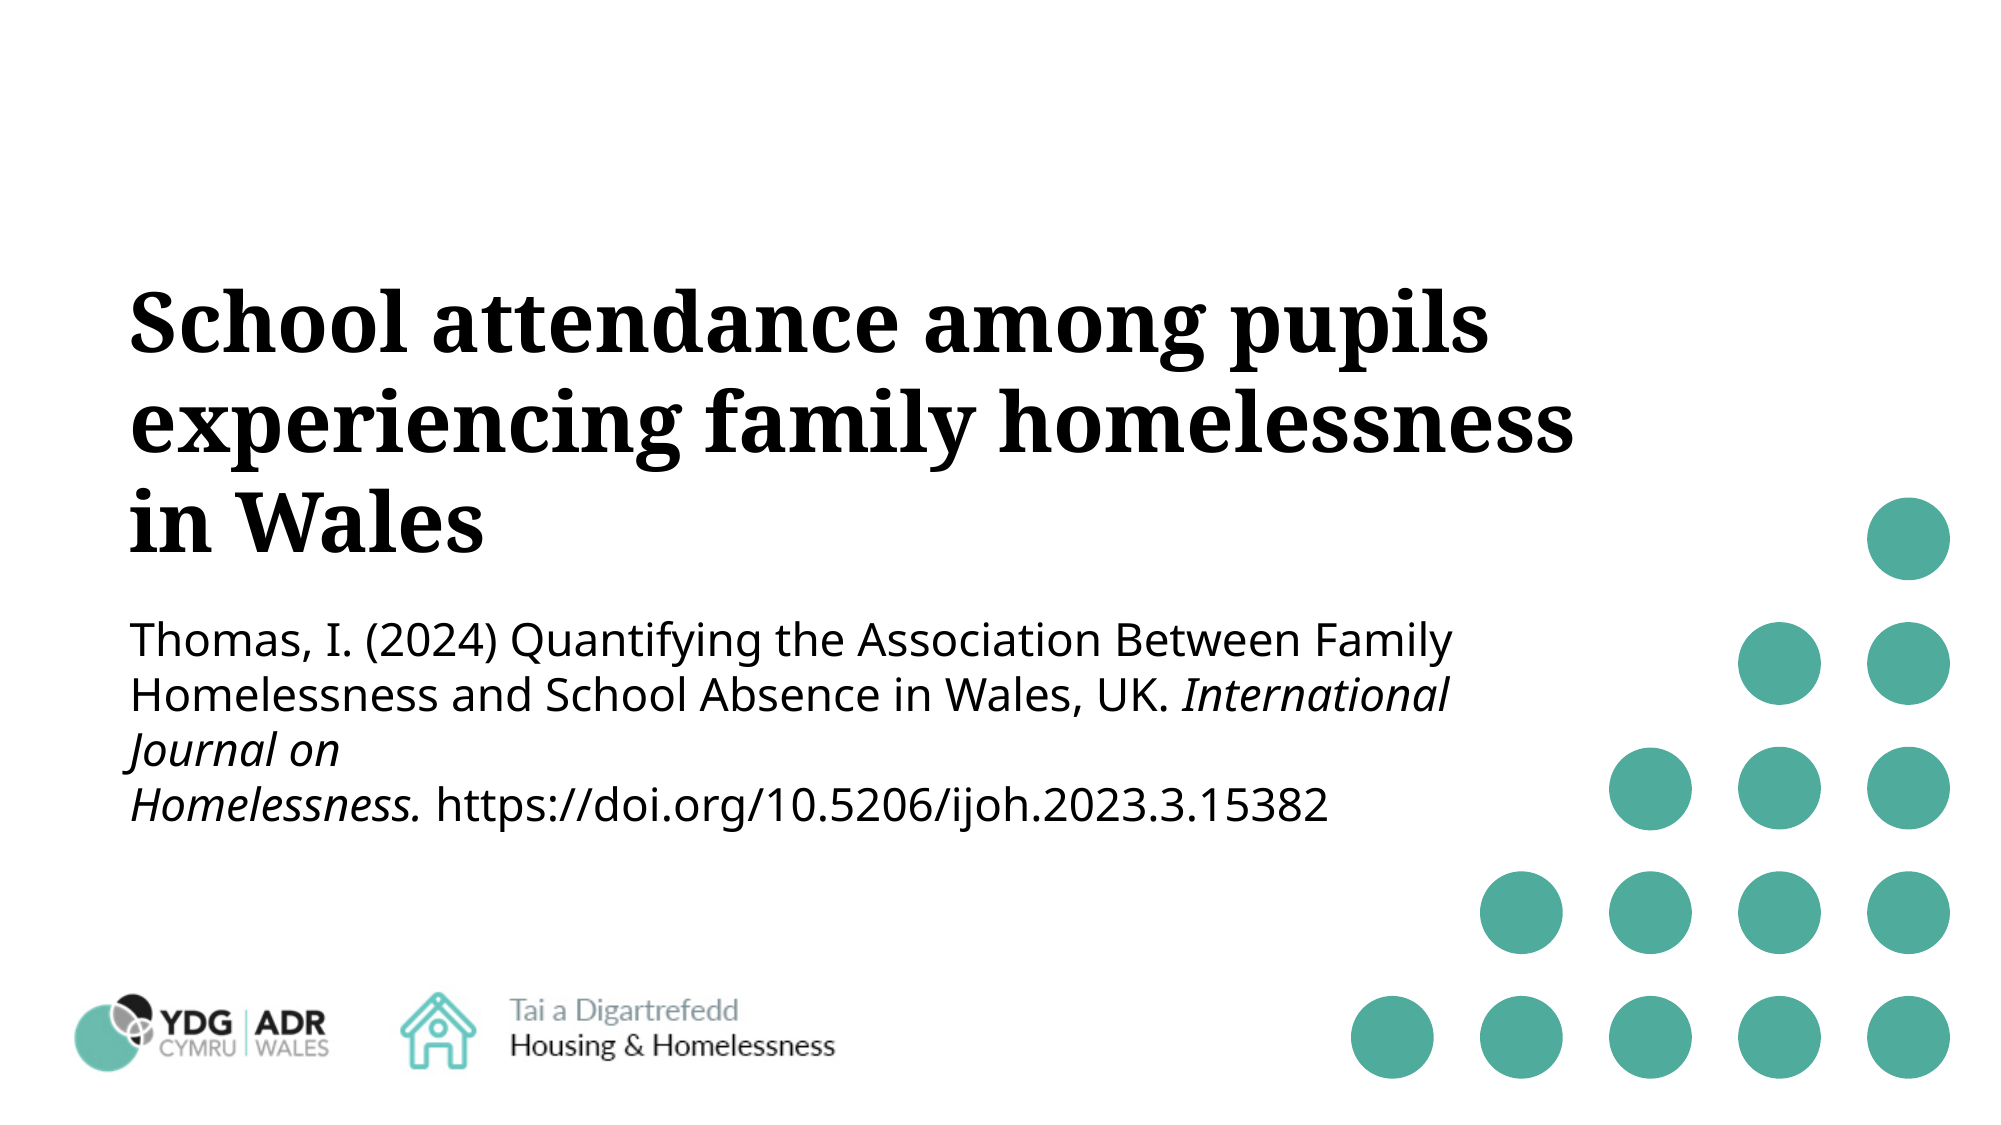

School attendance among pupils experiencing family homelessness in Wales
Thomas, I. (2024) Quantifying the Association Between Family Homelessness and School Absence in Wales, UK. International Journal on Homelessness. https://doi.org/10.5206/ijoh.2023.3.15382